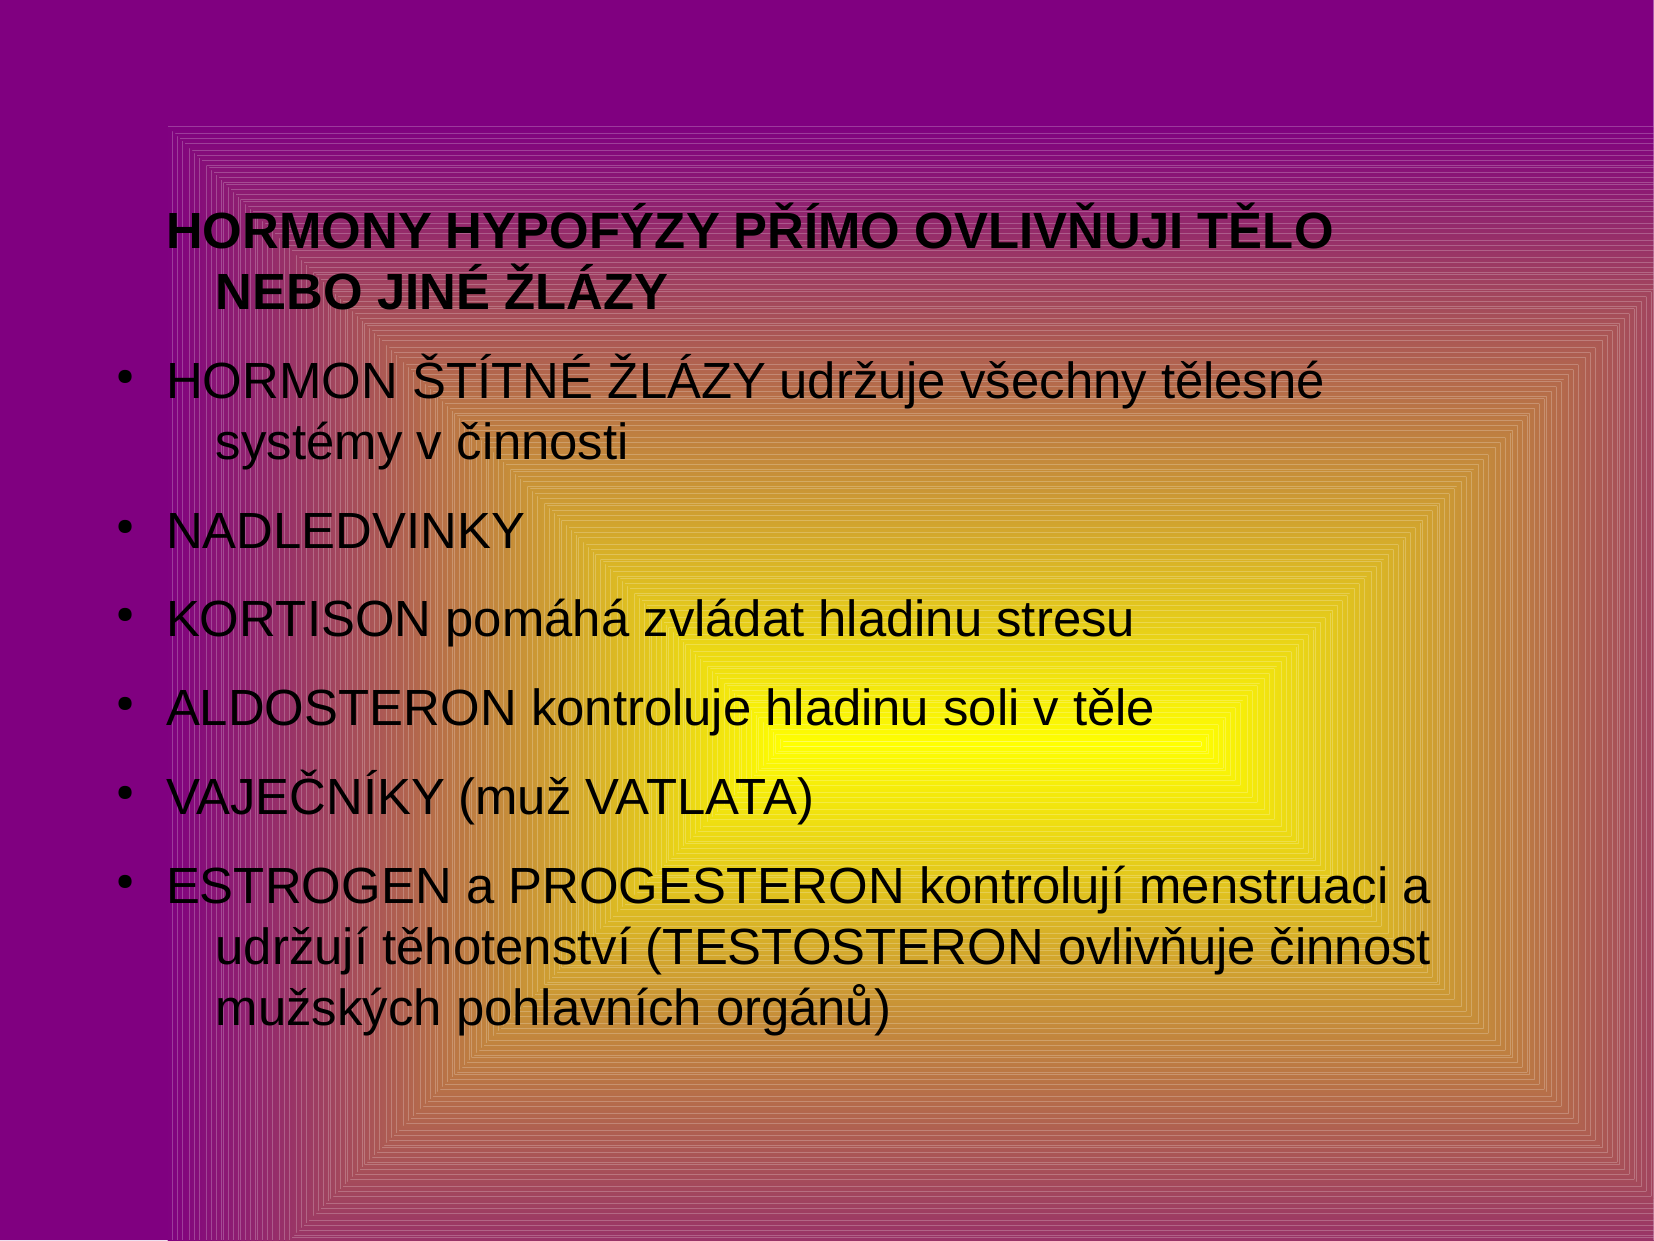

# HORMONY HYPOFÝZY PŘÍMO OVLIVŇUJI TĚLO NEBO JINÉ ŽLÁZY
HORMON ŠTÍTNÉ ŽLÁZY udržuje všechny tělesné systémy v činnosti
NADLEDVINKY
KORTISON pomáhá zvládat hladinu stresu
ALDOSTERON kontroluje hladinu soli v těle
VAJEČNÍKY (muž VATLATA)
ESTROGEN a PROGESTERON kontrolují menstruaci a udržují těhotenství (TESTOSTERON ovlivňuje činnost mužských pohlavních orgánů)